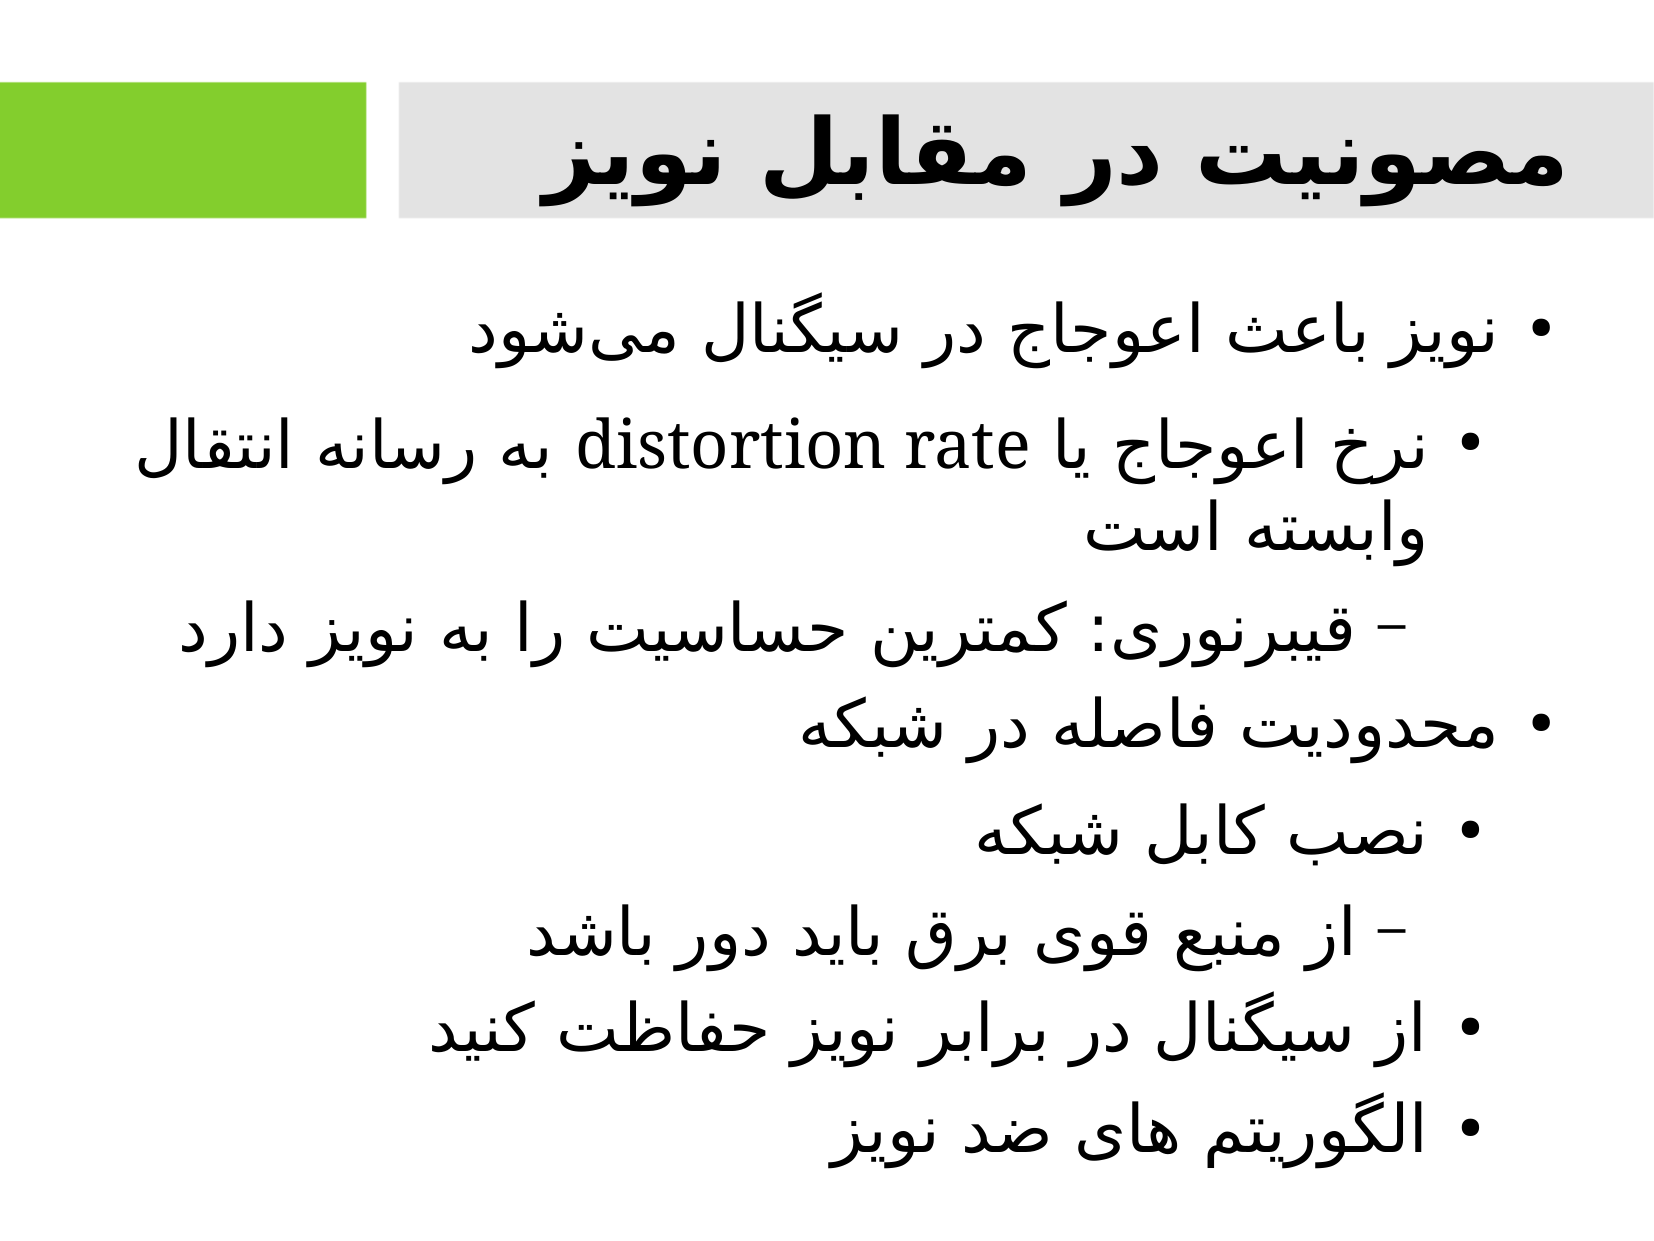

# مصونیت در مقابل نویز
نویز باعث اعوجاج در سیگنال می‌شود
نرخ اعوجاج یا distortion rate به رسانه انتقال وابسته است
قیبرنوری: کمترین حساسیت را به نویز دارد
محدودیت فاصله در شبکه
نصب کابل شبکه
از منبع قوی برق باید دور باشد
از سیگنال در برابر نویز حفاظت کنید
الگوریتم های ضد نویز